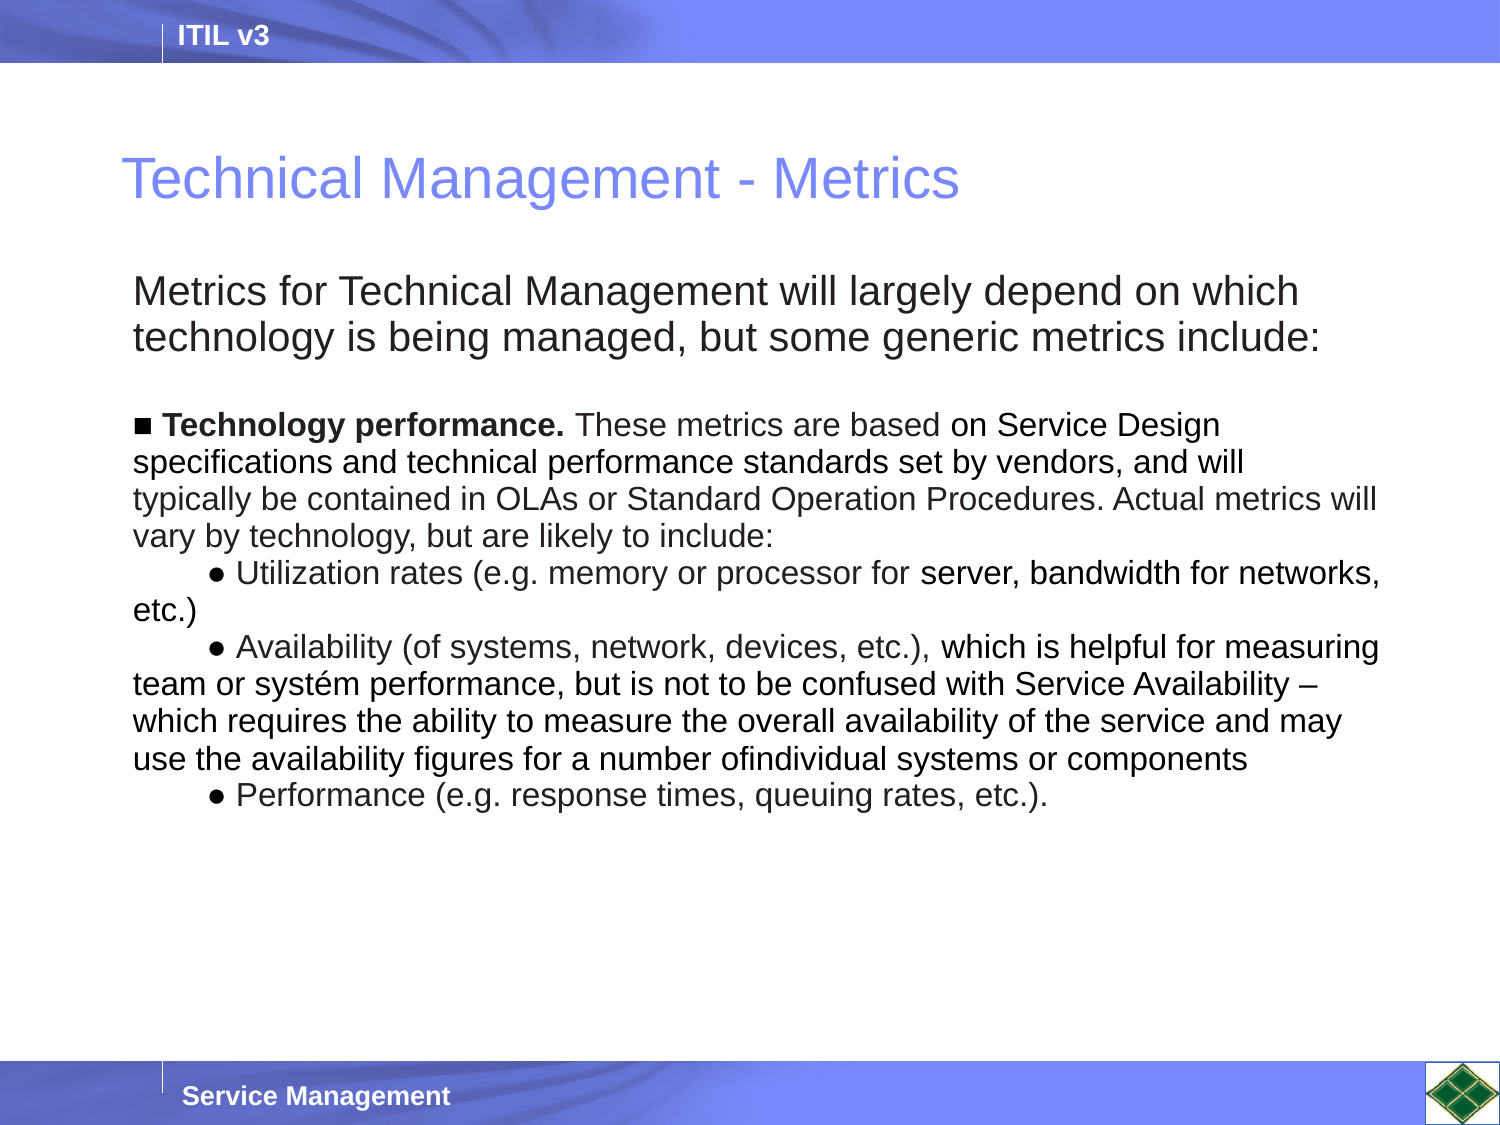

Technical Management - Metrics
Metrics for Technical Management will largely depend on which technology is being managed, but some generic metrics include:
■ Technology performance. These metrics are based on Service Design specifications and technical performance standards set by vendors, and will
typically be contained in OLAs or Standard Operation Procedures. Actual metrics will vary by technology, but are likely to include:
	● Utilization rates (e.g. memory or processor for server, bandwidth for networks, etc.)
	● Availability (of systems, network, devices, etc.), which is helpful for measuring team or systém performance, but is not to be confused with Service Availability – which requires the ability to measure the overall availability of the service and may use the availability figures for a number ofindividual systems or components
	● Performance (e.g. response times, queuing rates, etc.).